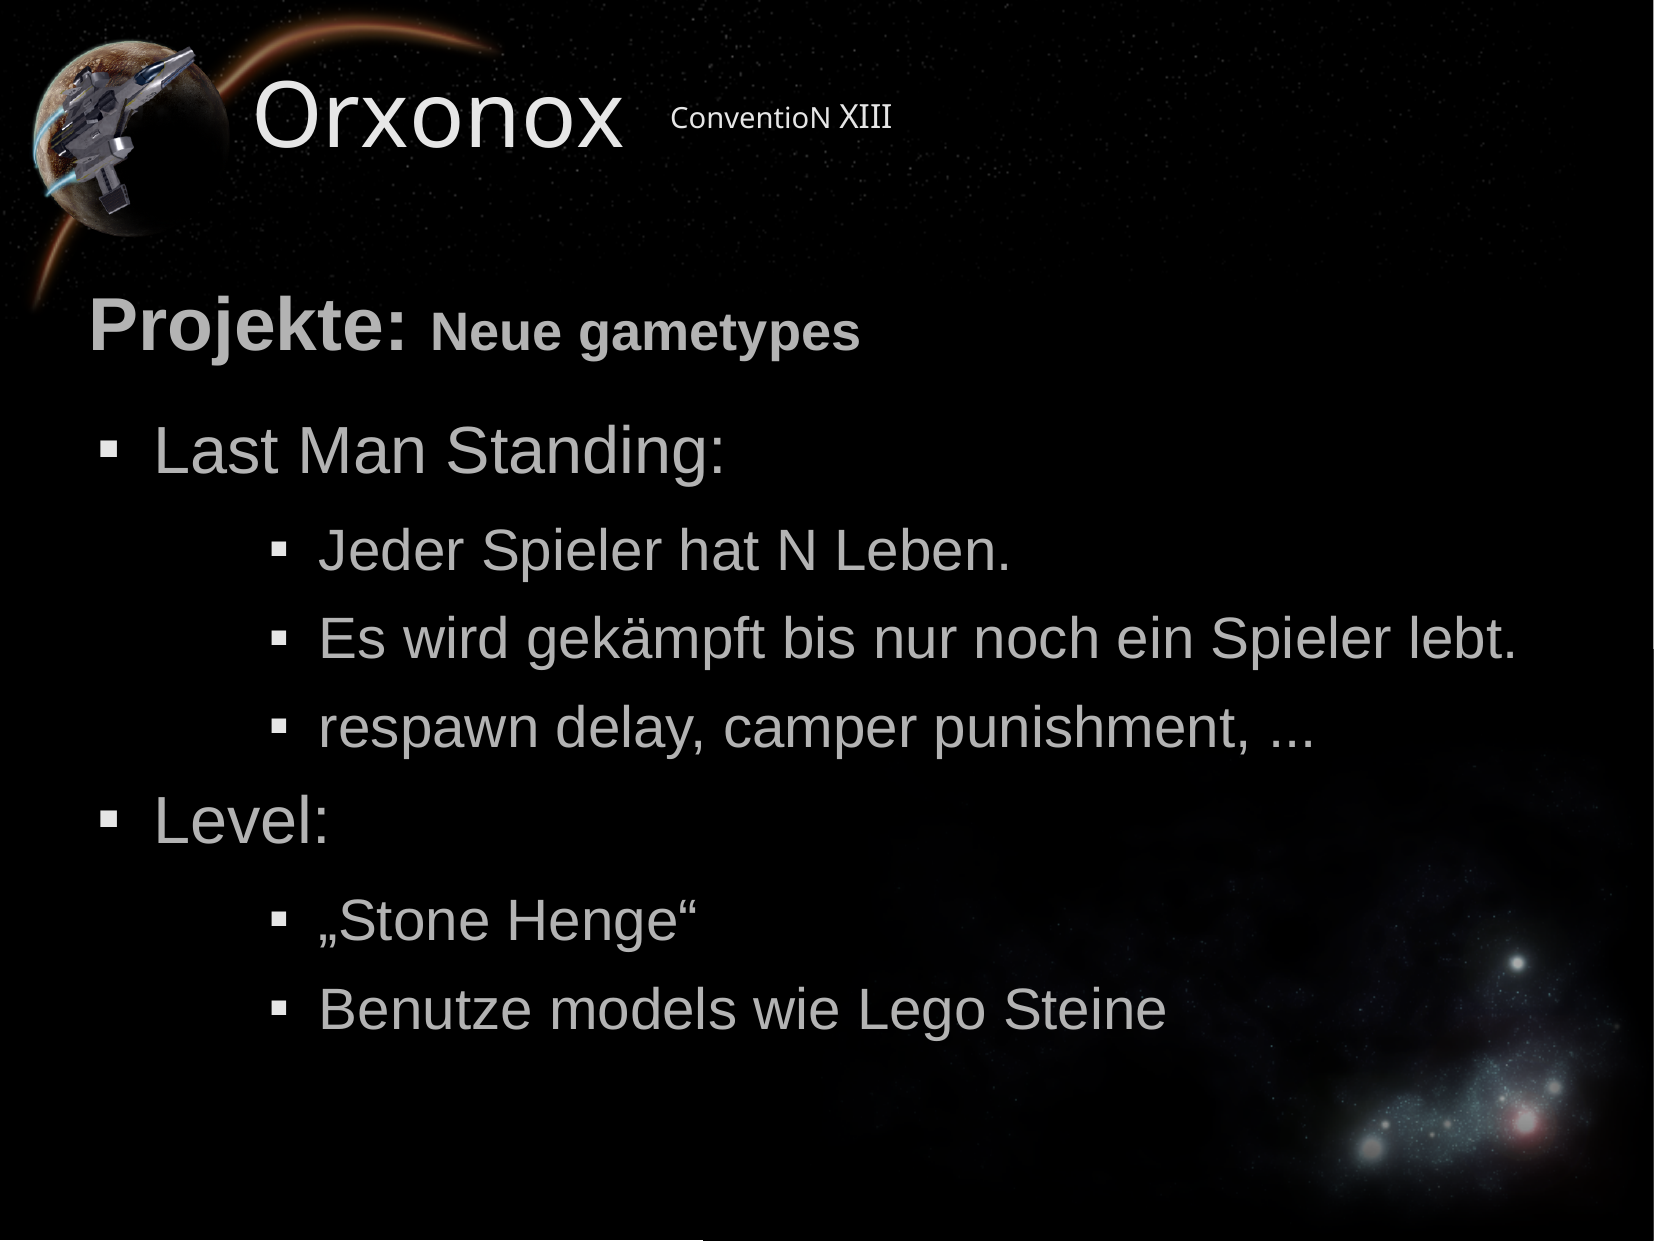

# Projekte: Neue gametypes
Last Man Standing:
Jeder Spieler hat N Leben.
Es wird gekämpft bis nur noch ein Spieler lebt.
respawn delay, camper punishment, ...
Level:
„Stone Henge“
Benutze models wie Lego Steine